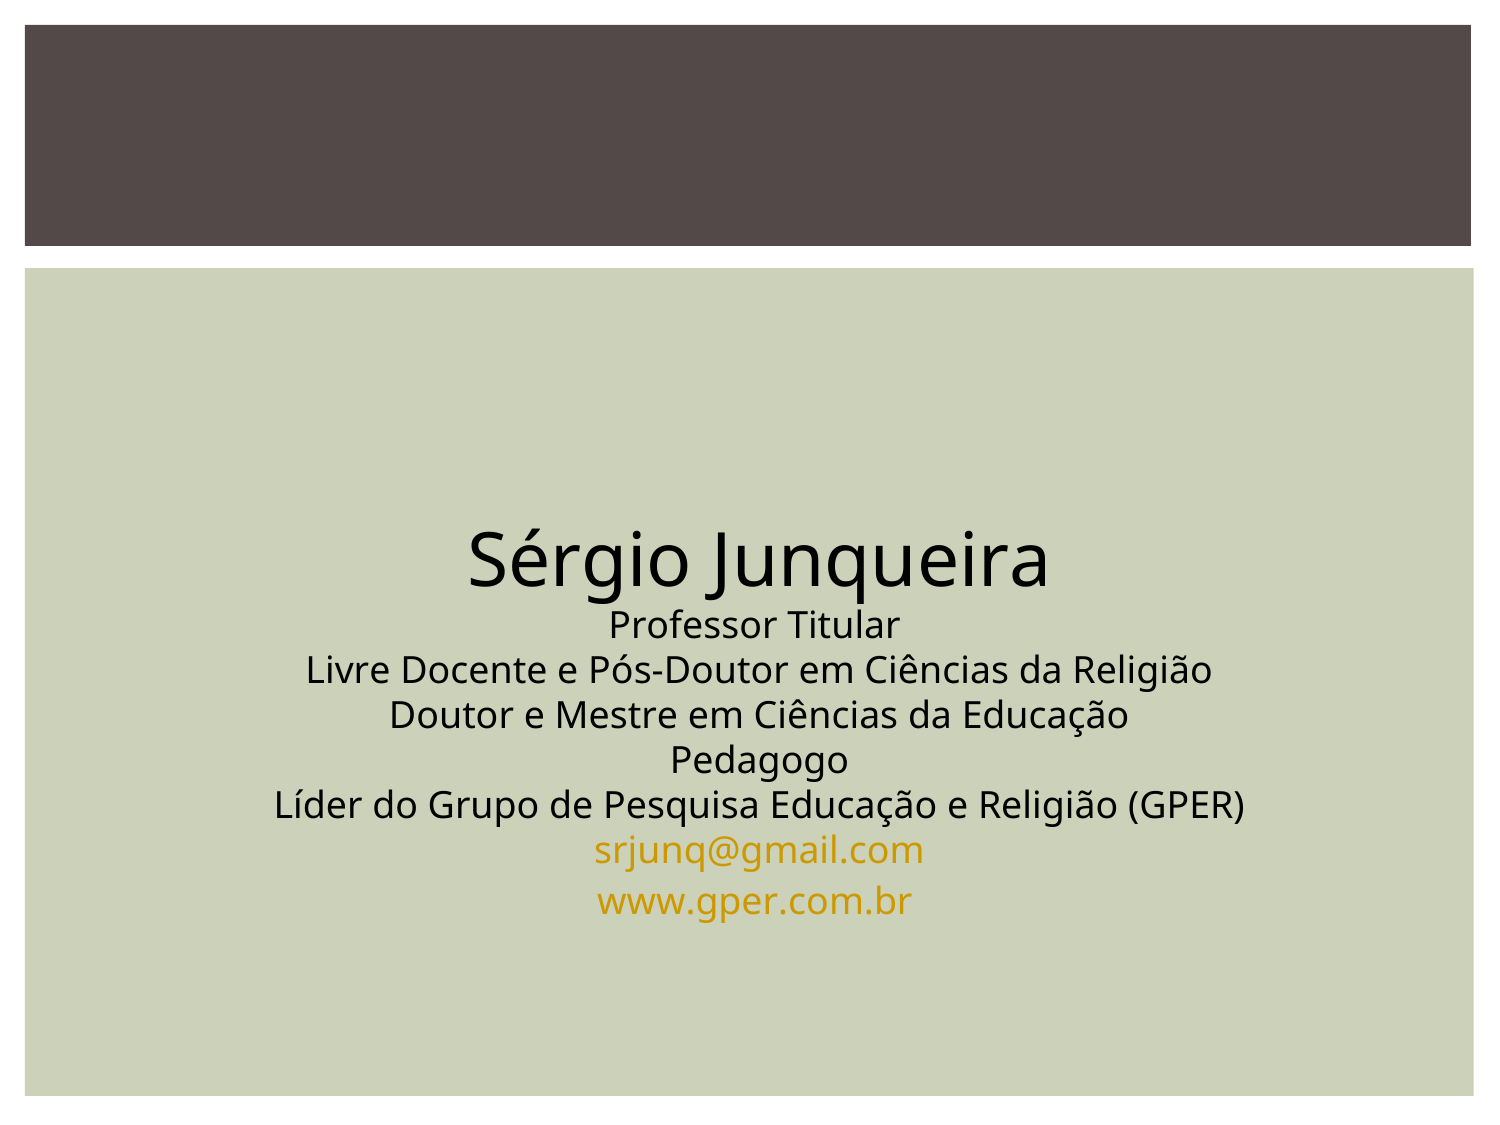

Sérgio Junqueira
Professor Titular
Livre Docente e Pós-Doutor em Ciências da Religião
Doutor e Mestre em Ciências da Educação
Pedagogo
Líder do Grupo de Pesquisa Educação e Religião (GPER)
srjunq@gmail.com
www.gper.com.br